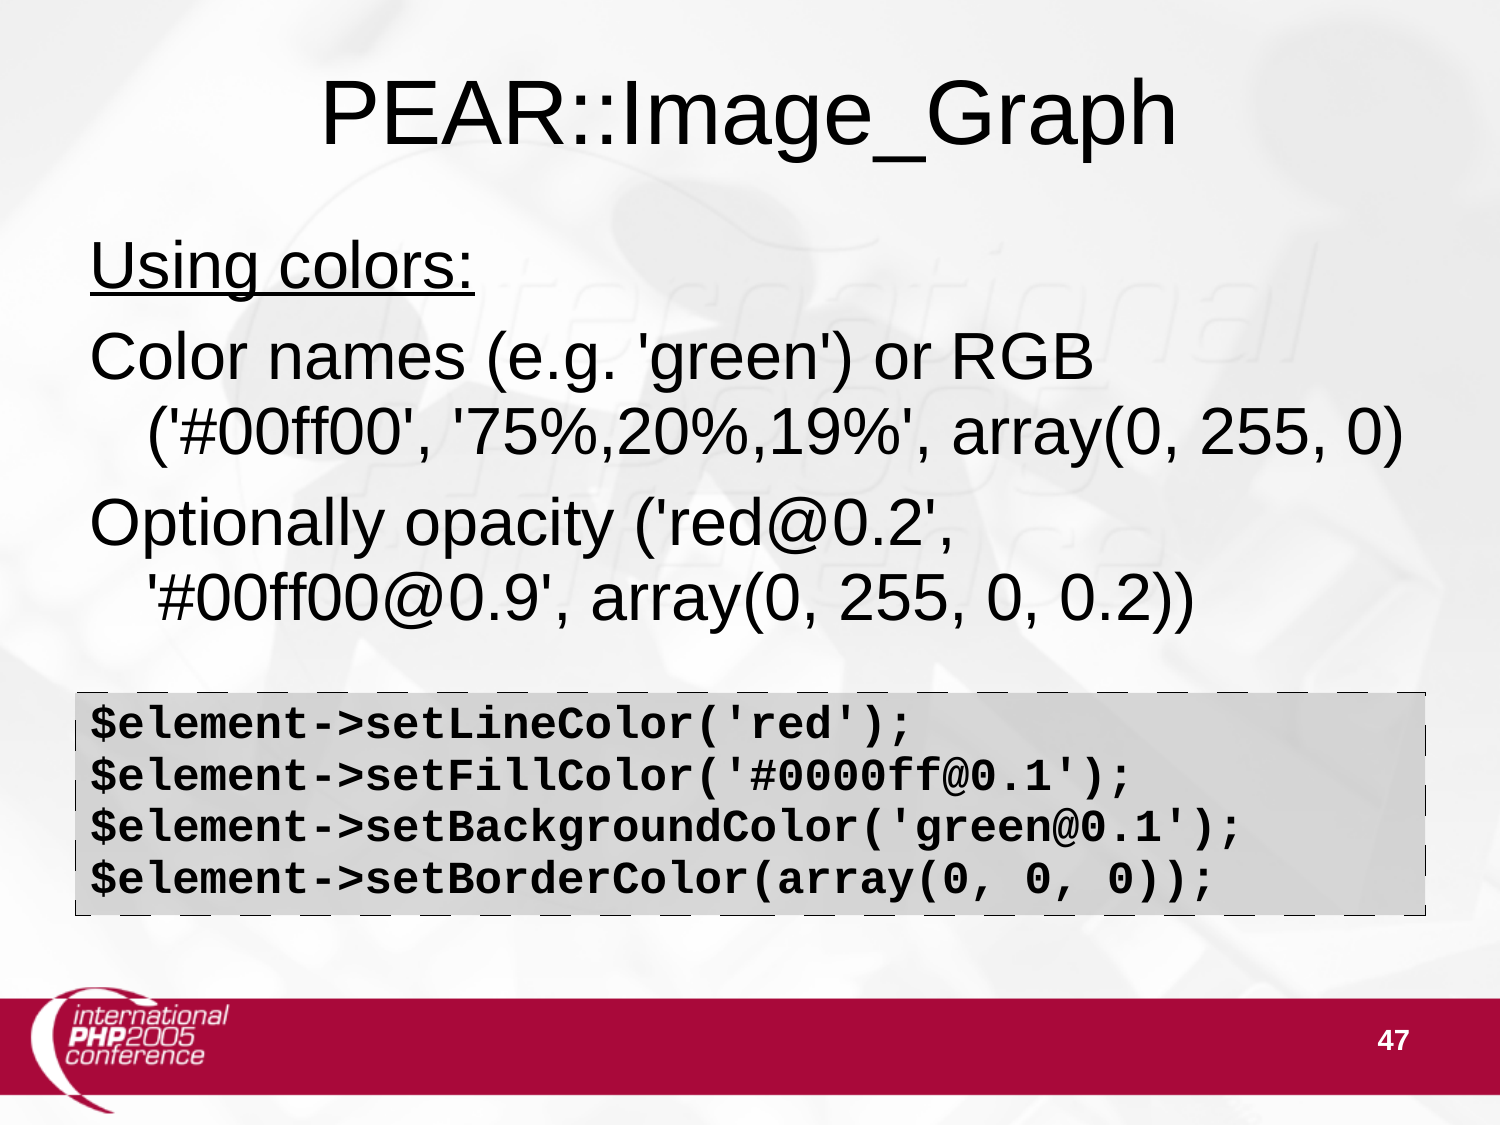

PEAR::Image_Graph
# Using colors:
Color names (e.g. 'green') or RGB
('#00ff00', '75%,20%,19%', array(0, 255, 0)
Optionally opacity ('red@0.2',
'#00ff00@0.9', array(0, 255, 0, 0.2))
$element->setLineColor('red');
$element->setFillColor('#0000ff@0.1');
$element->setBackgroundColor('green@0.1');
$element->setBorderColor(array(0, 0, 0));
47